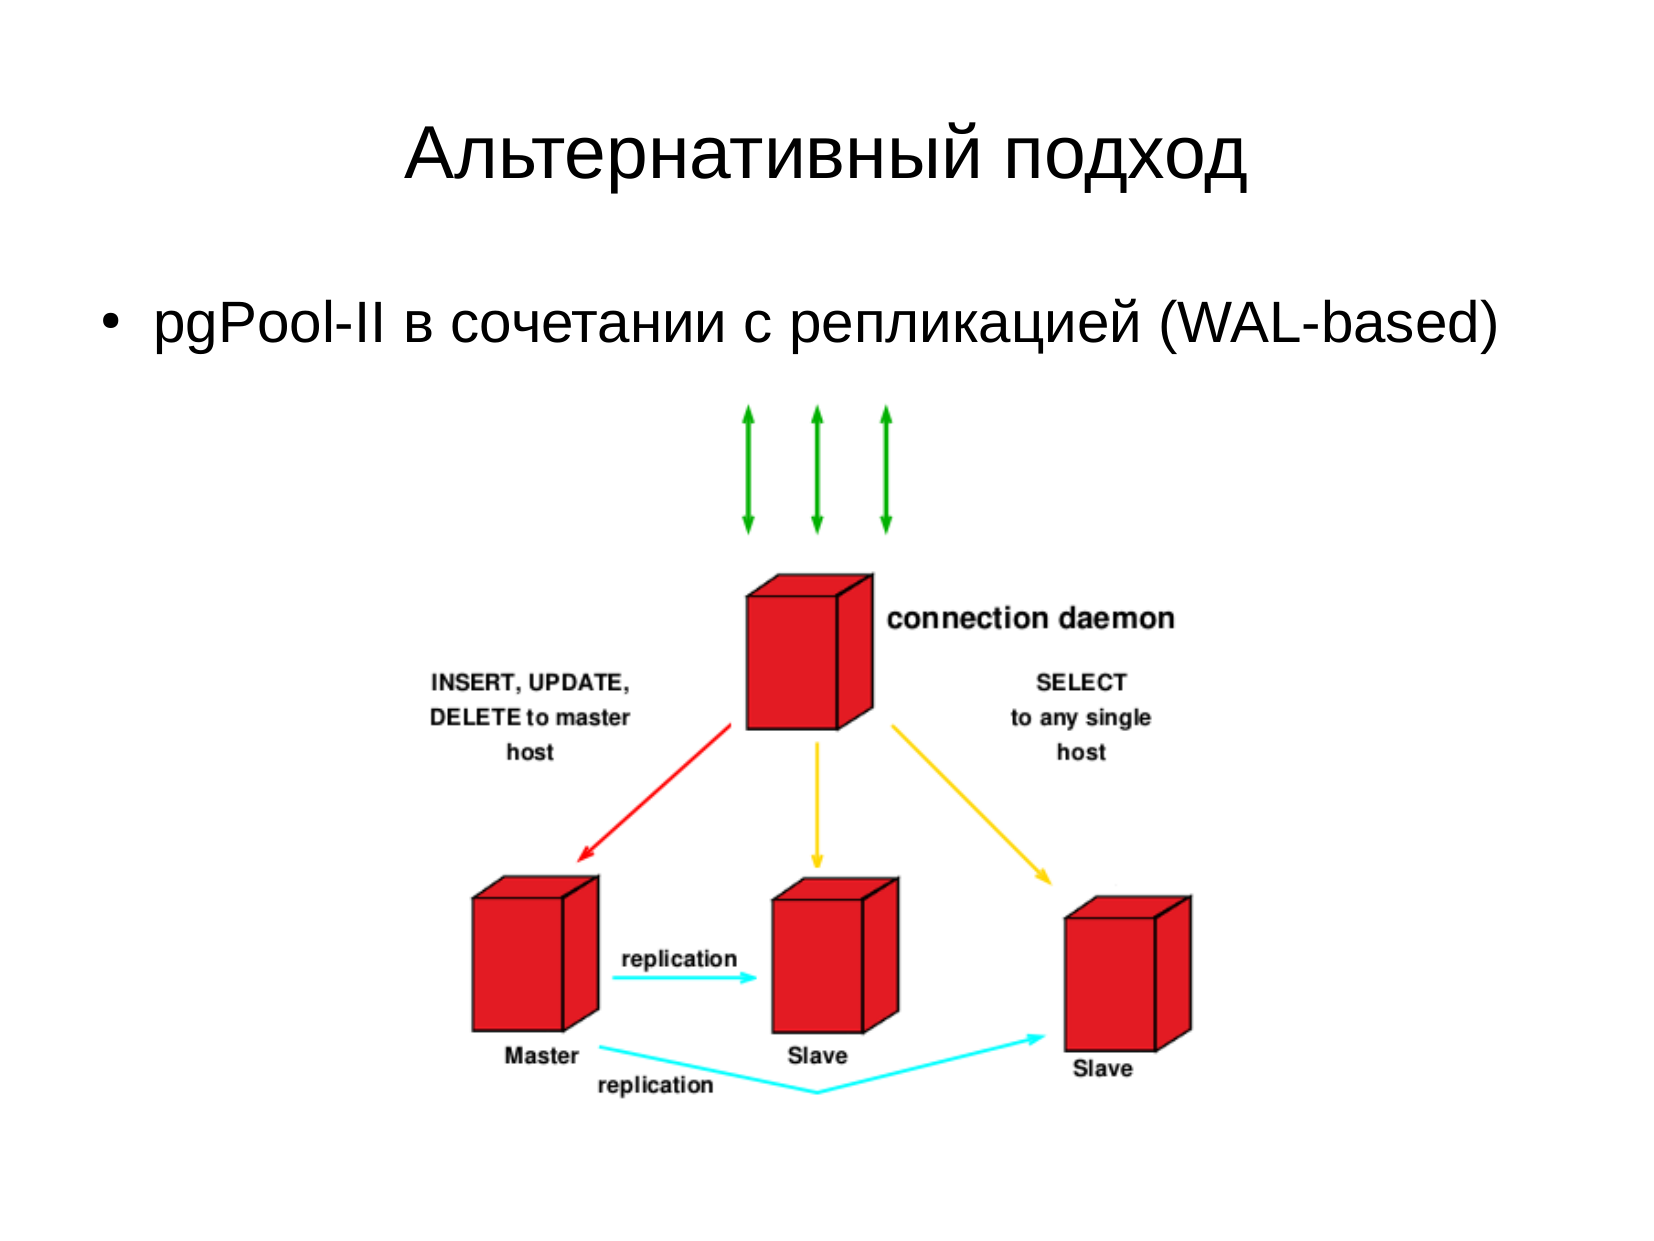

# Альтернативный подход
pgPool-II в сочетании с репликацией (WAL-based)